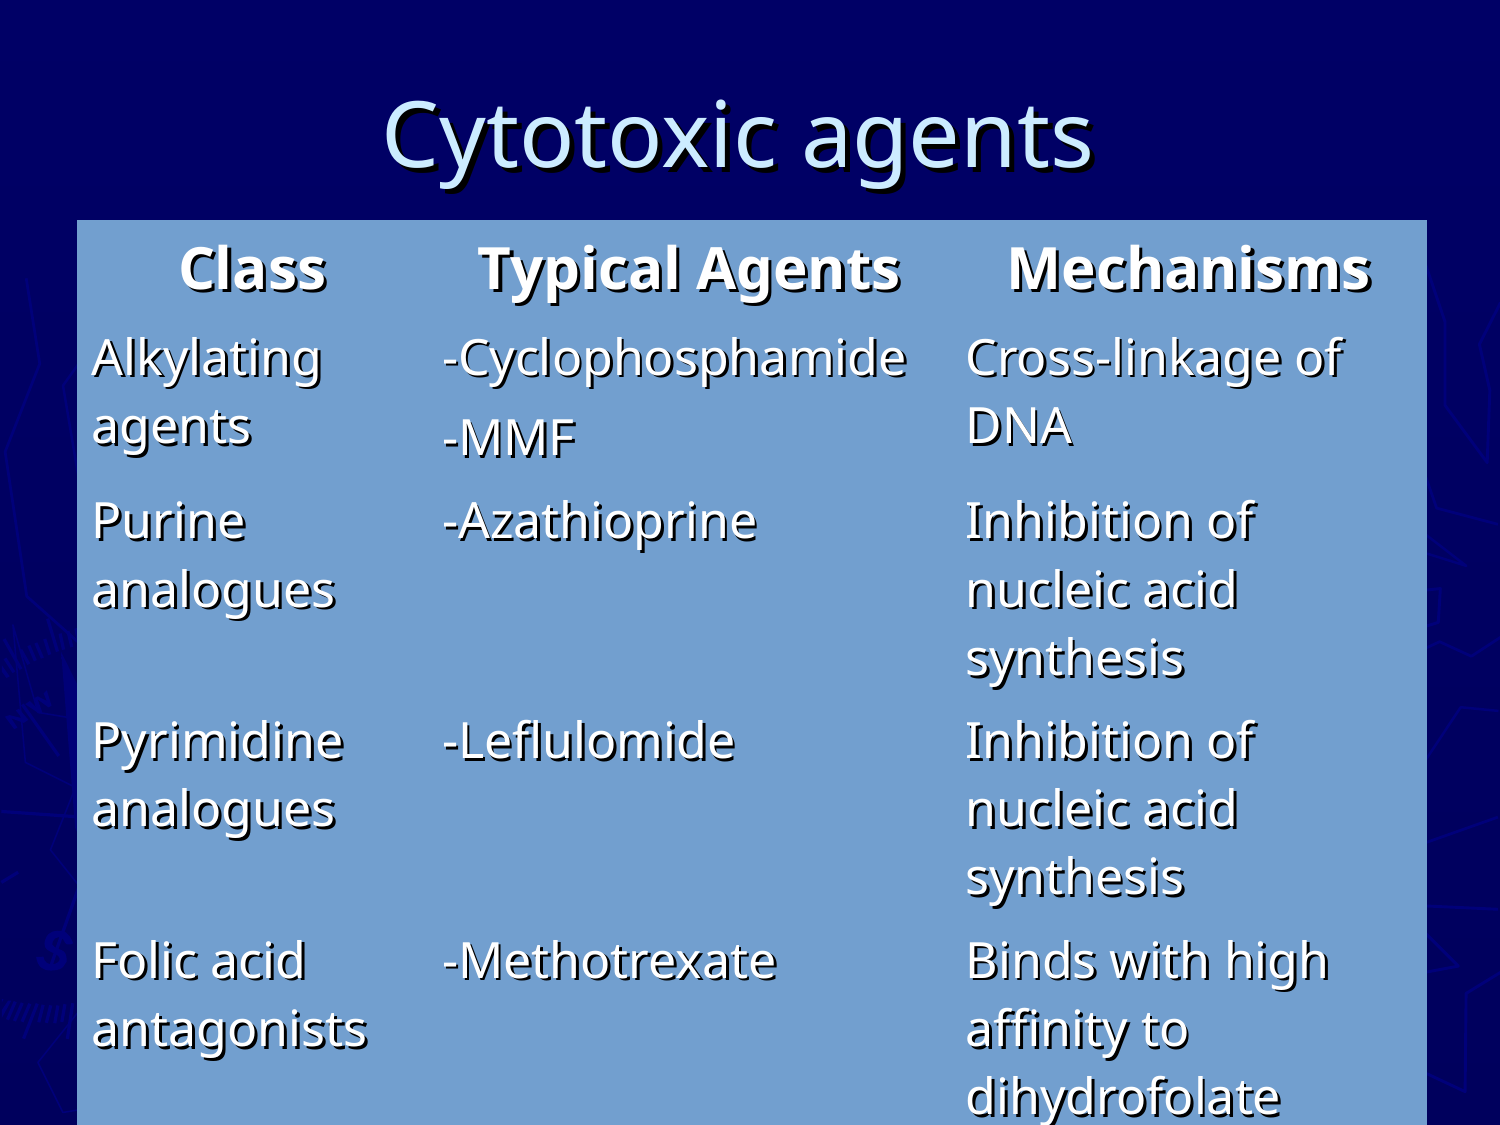

# Cytotoxic agents
| Class | Typical Agents | Mechanisms |
| --- | --- | --- |
| Alkylating agents | -Cyclophosphamide -MMF | Cross-linkage of DNA |
| Purine analogues | -Azathioprine | Inhibition of nucleic acid synthesis |
| Pyrimidine analogues | -Leflulomide | Inhibition of nucleic acid synthesis |
| Folic acid antagonists | -Methotrexate | Binds with high affinity to dihydrofolate reductase |